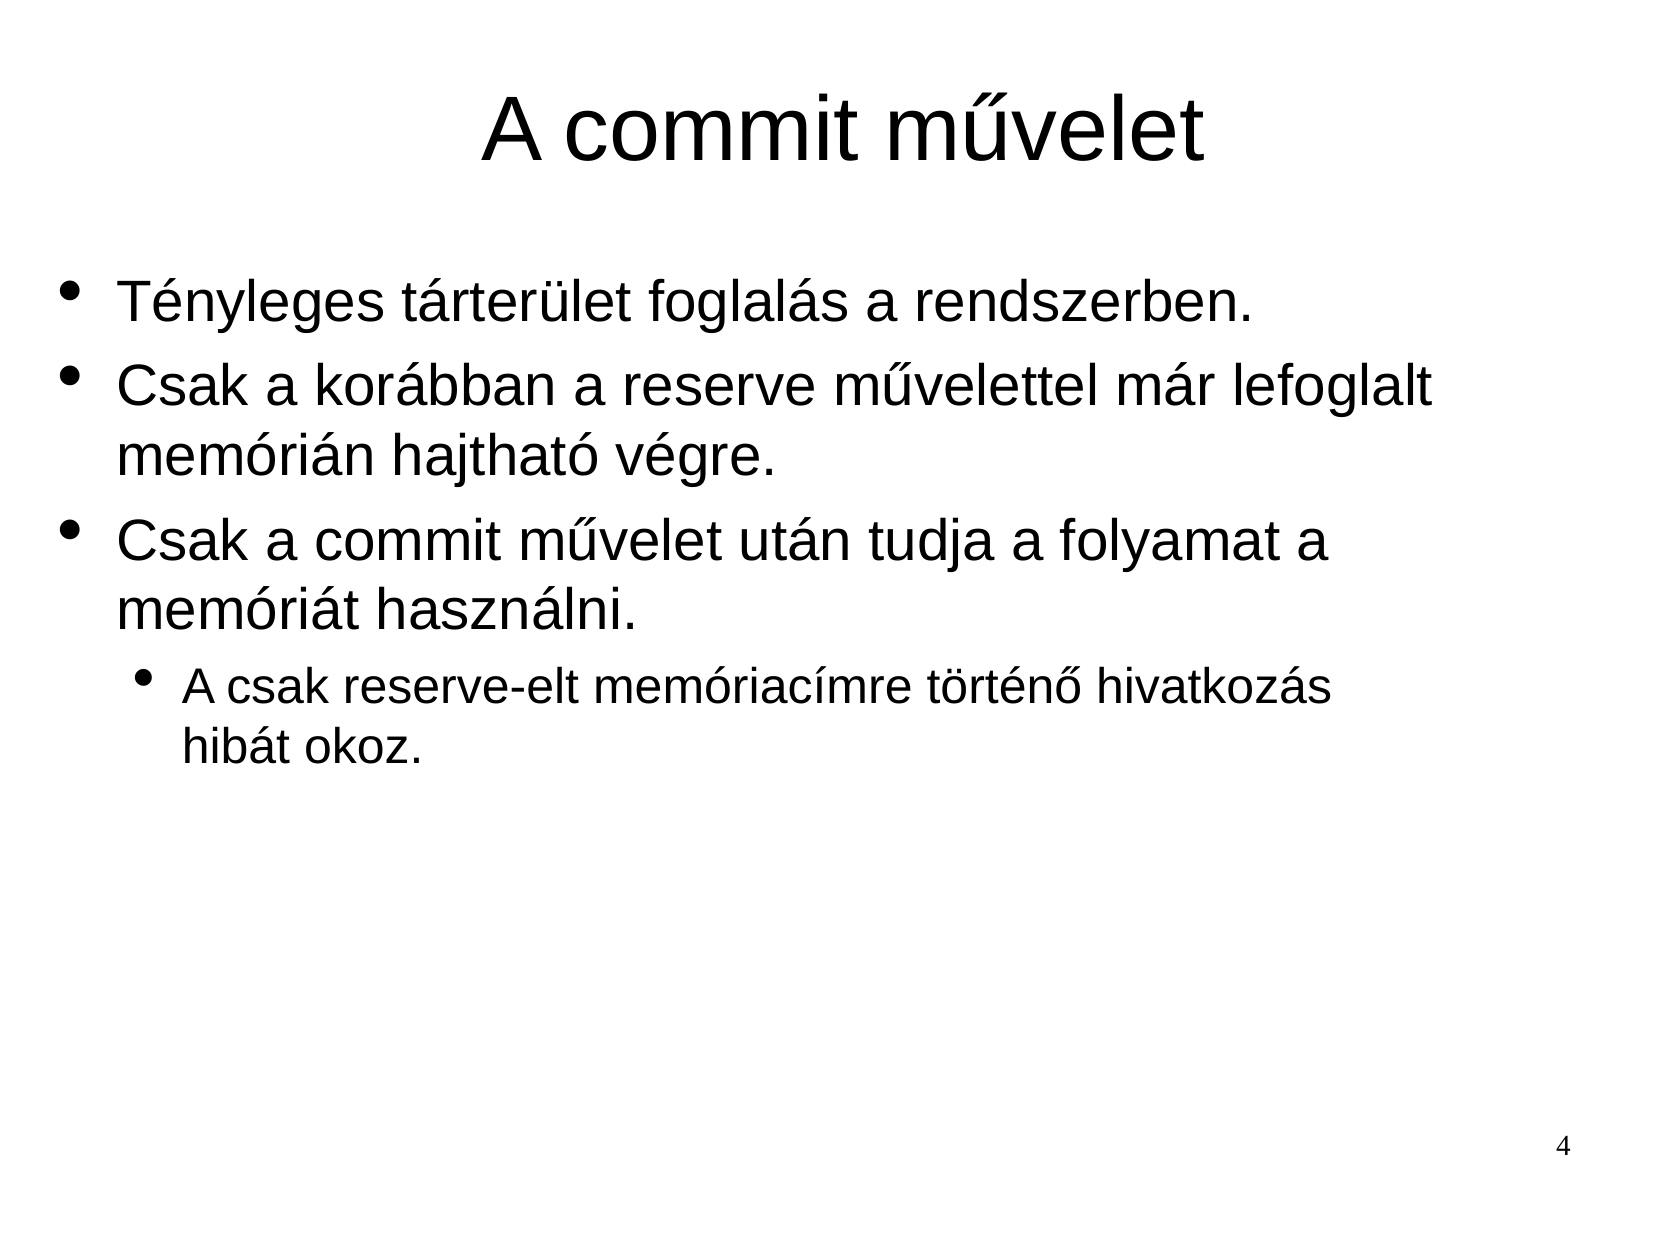

# A commit művelet
Tényleges tárterület foglalás a rendszerben.
Csak a korábban a reserve művelettel már lefoglalt memórián hajtható végre.
Csak a commit művelet után tudja a folyamat a memóriát használni.
A csak reserve-elt memóriacímre történő hivatkozás
hibát okoz.
4